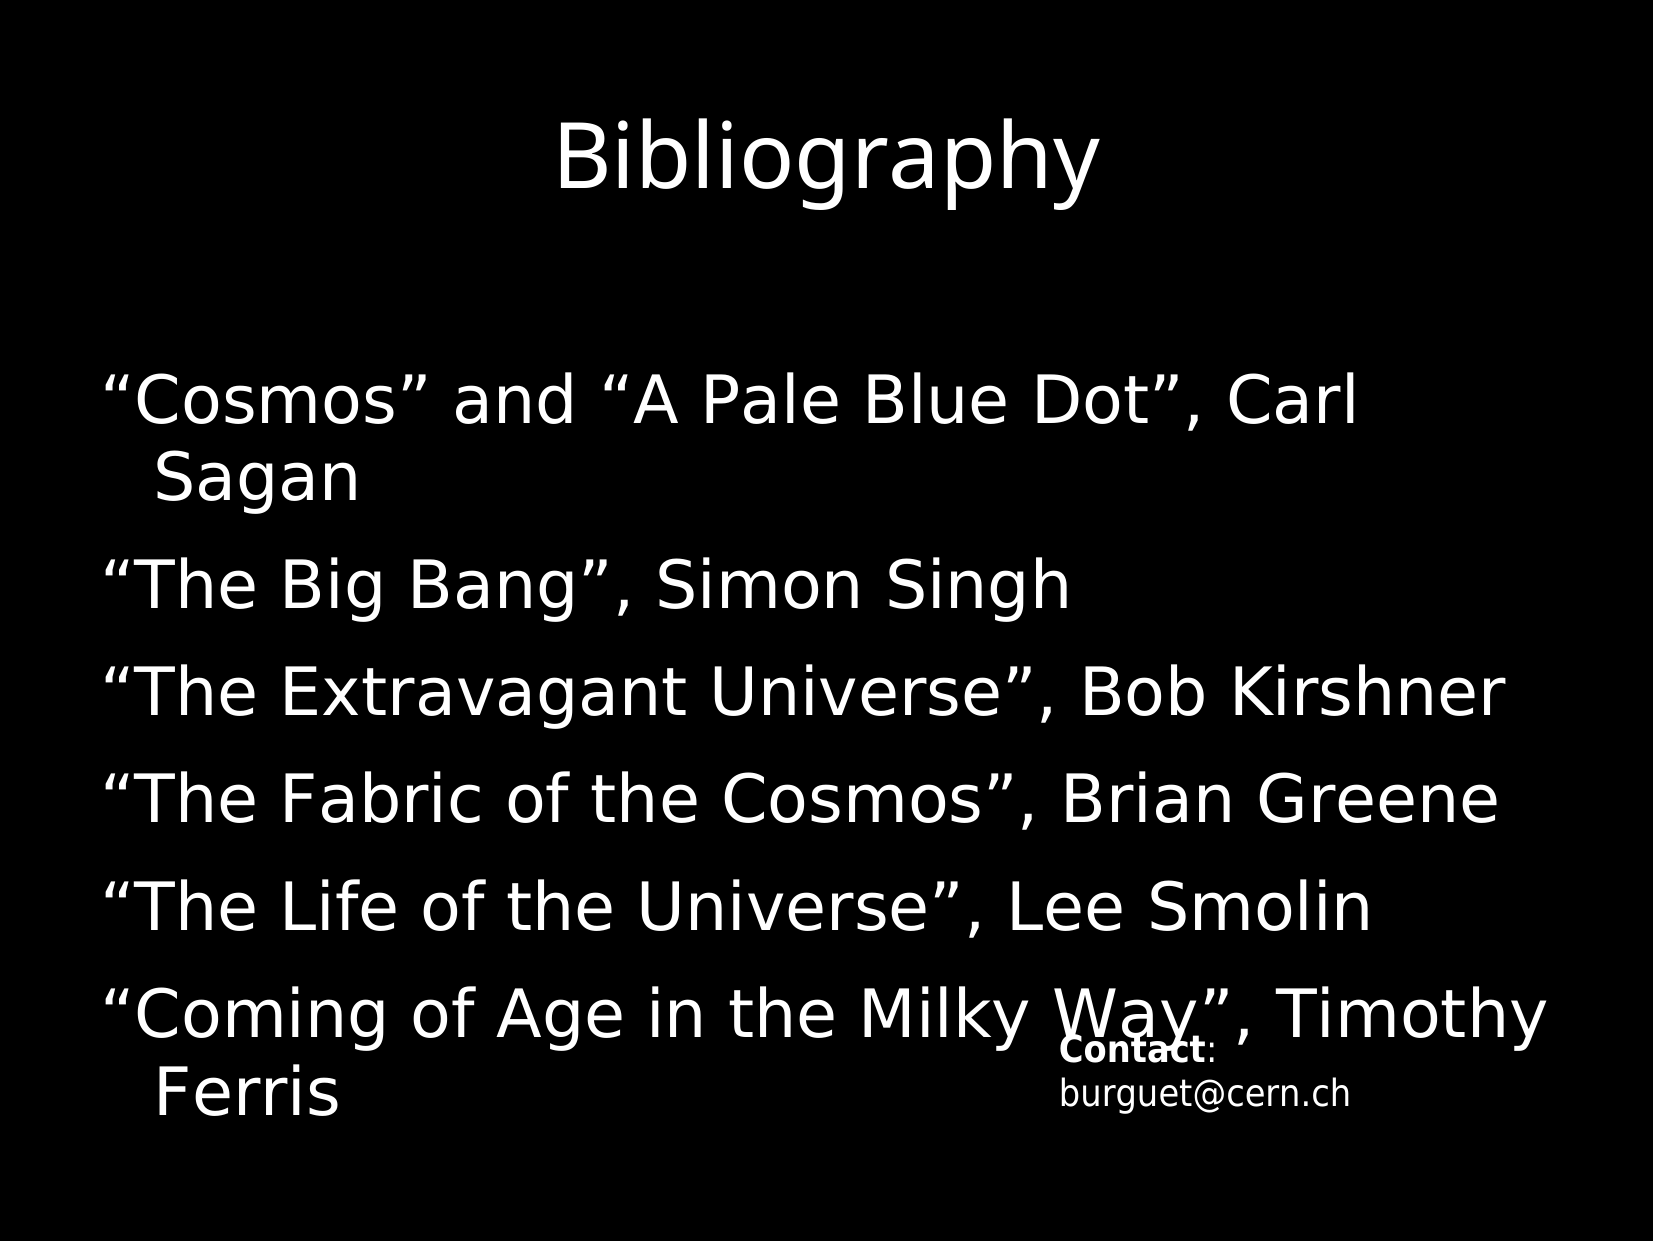

# Bibliography
“Cosmos” and “A Pale Blue Dot”, Carl Sagan
“The Big Bang”, Simon Singh
“The Extravagant Universe”, Bob Kirshner
“The Fabric of the Cosmos”, Brian Greene
“The Life of the Universe”, Lee Smolin
“Coming of Age in the Milky Way”, Timothy Ferris
Contact: burguet@cern.ch